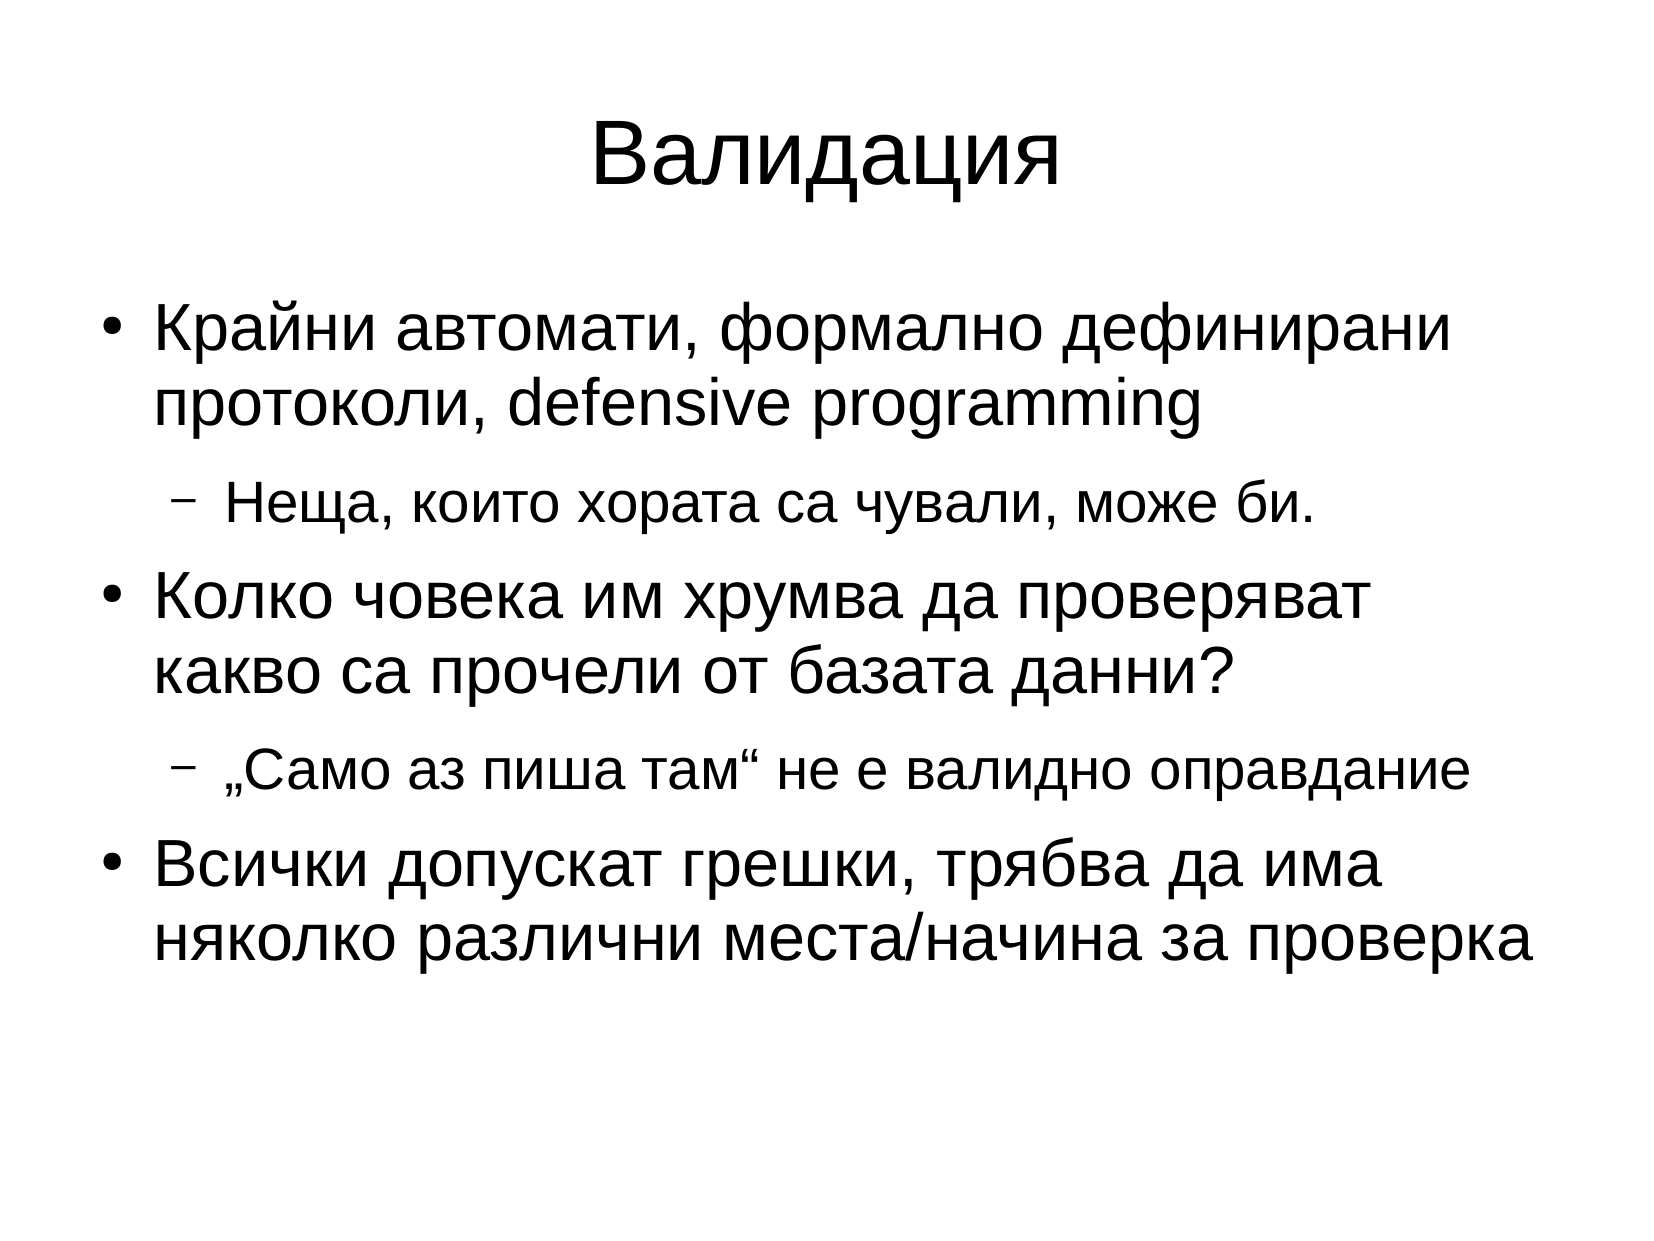

# Валидация
Крайни автомати, формално дефинирани протоколи, defensive programming
Неща, които хората са чували, може би.
Колко човека им хрумва да проверяват какво са прочели от базата данни?
„Само аз пиша там“ не е валидно оправдание
Всички допускат грешки, трябва да има няколко различни места/начина за проверка